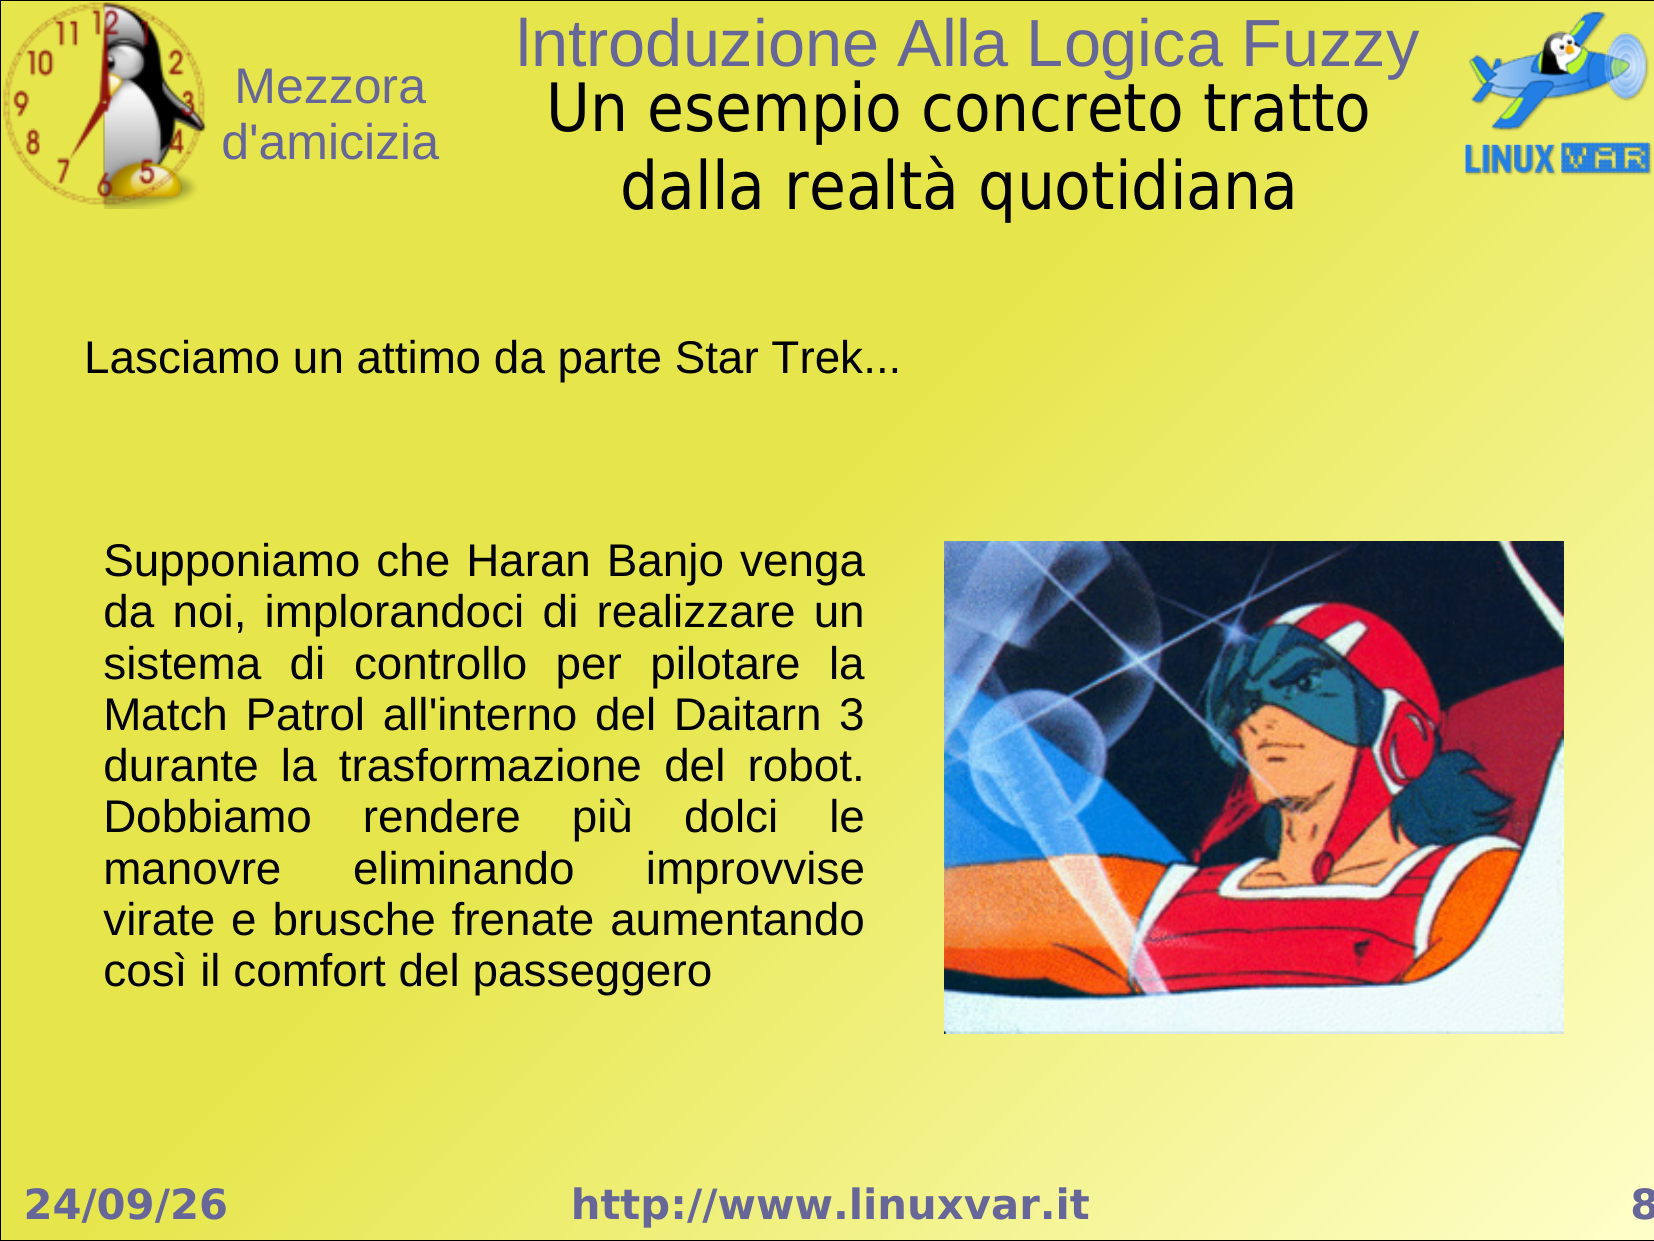

# Un esempio concreto tratto dalla realtà quotidiana
Lasciamo un attimo da parte Star Trek...
Supponiamo che Haran Banjo venga da noi, implorandoci di realizzare un sistema di controllo per pilotare la Match Patrol all'interno del Daitarn 3 durante la trasformazione del robot. Dobbiamo rendere più dolci le manovre eliminando improvvise virate e brusche frenate aumentando così il comfort del passeggero
8